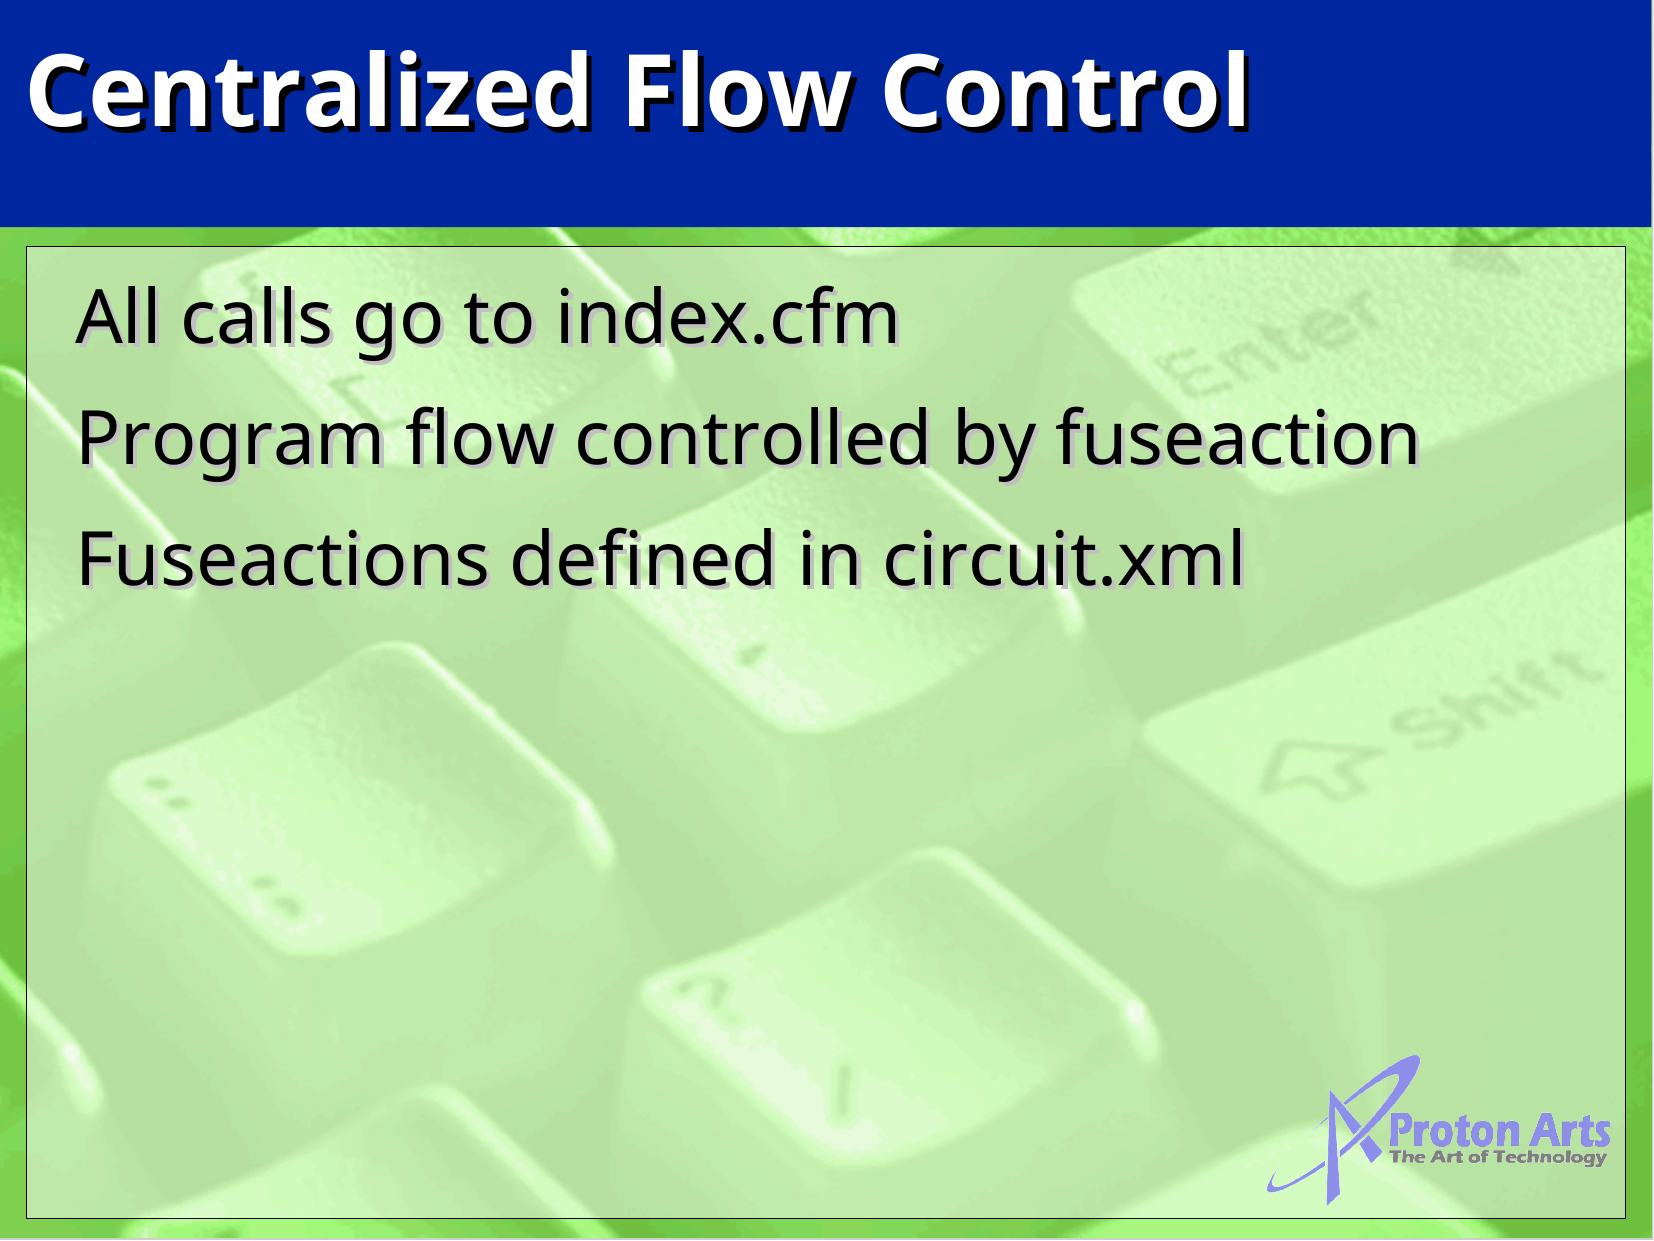

# Centralized Flow Control
All calls go to index.cfm
Program flow controlled by fuseaction
Fuseactions defined in circuit.xml